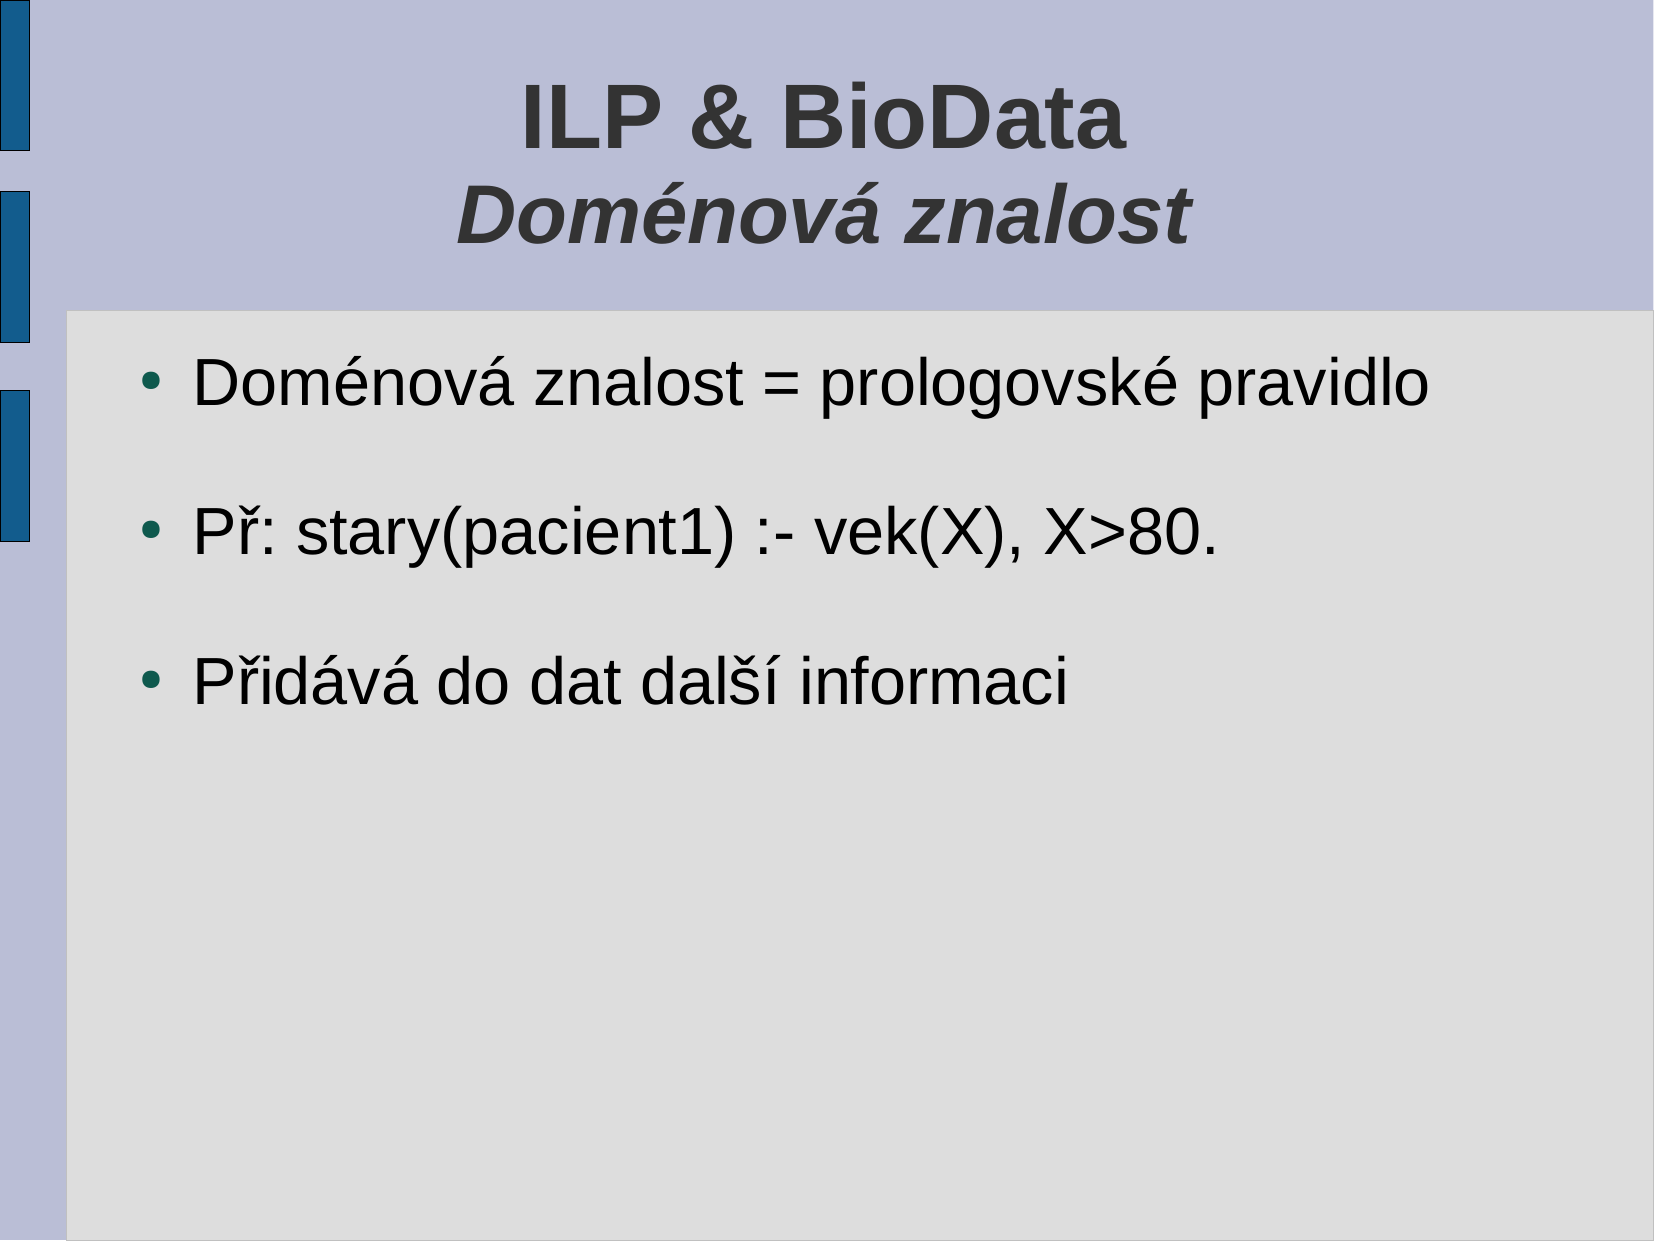

# ILP & BioData Doménová znalost
Doménová znalost = prologovské pravidlo
Př: stary(pacient1) :- vek(X), X>80.
Přidává do dat další informaci